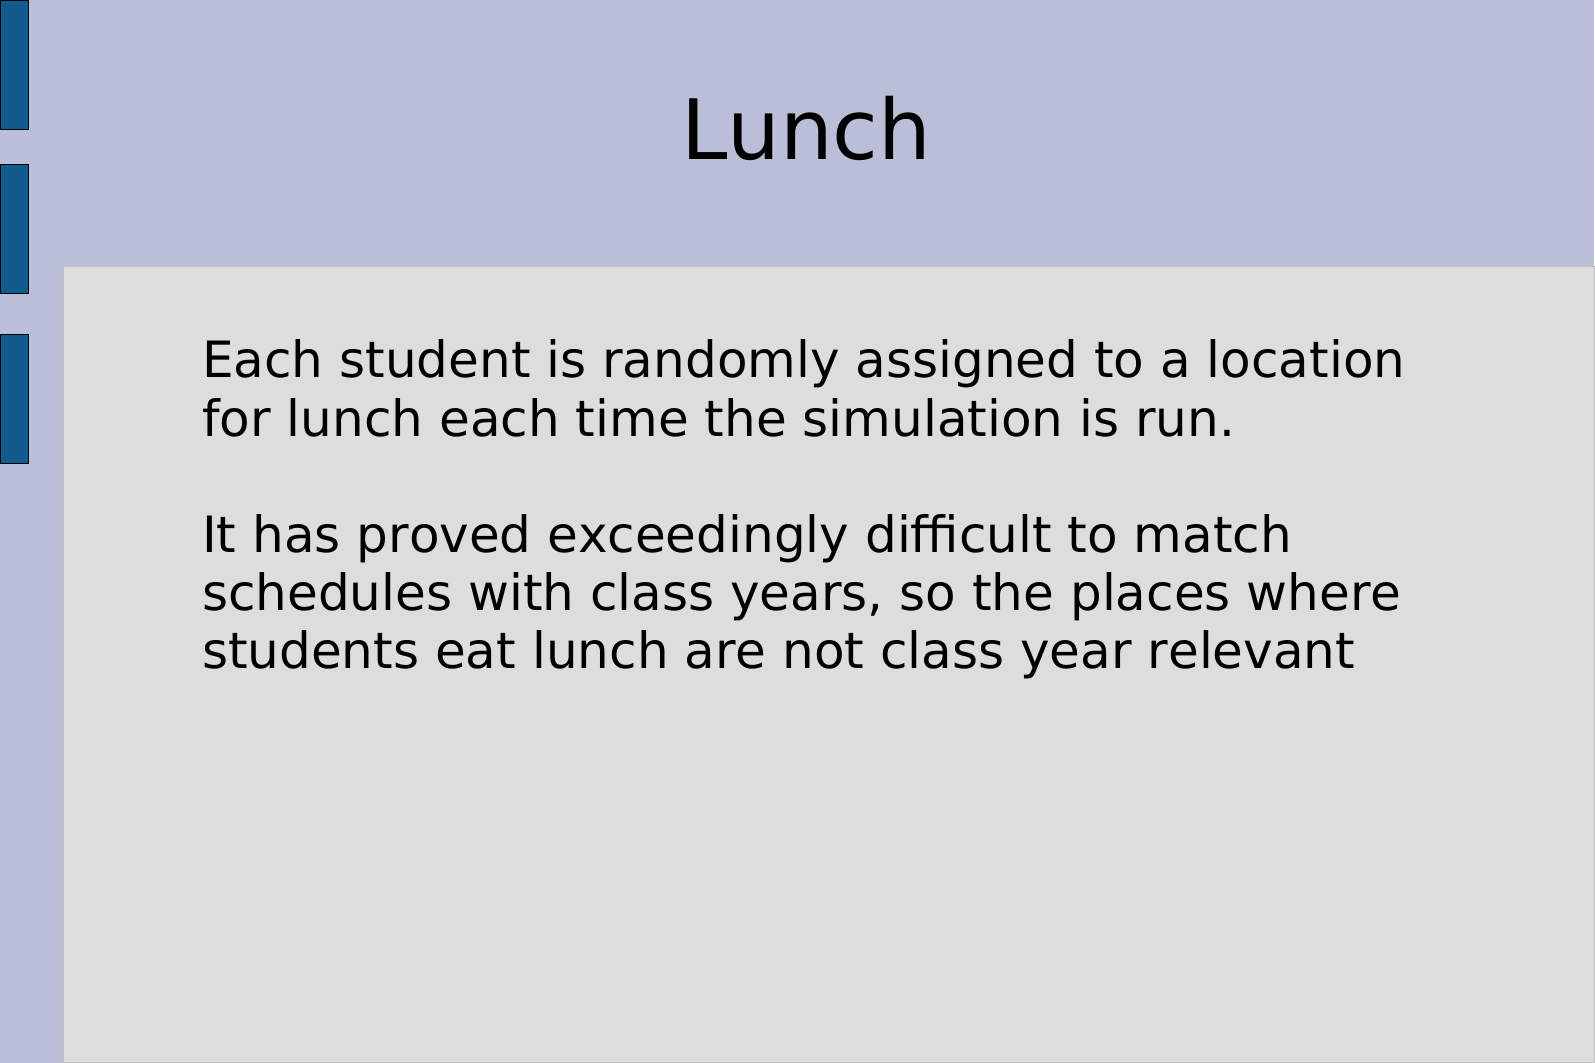

Lunch
Each student is randomly assigned to a location for lunch each time the simulation is run.
It has proved exceedingly difficult to match schedules with class years, so the places where students eat lunch are not class year relevant